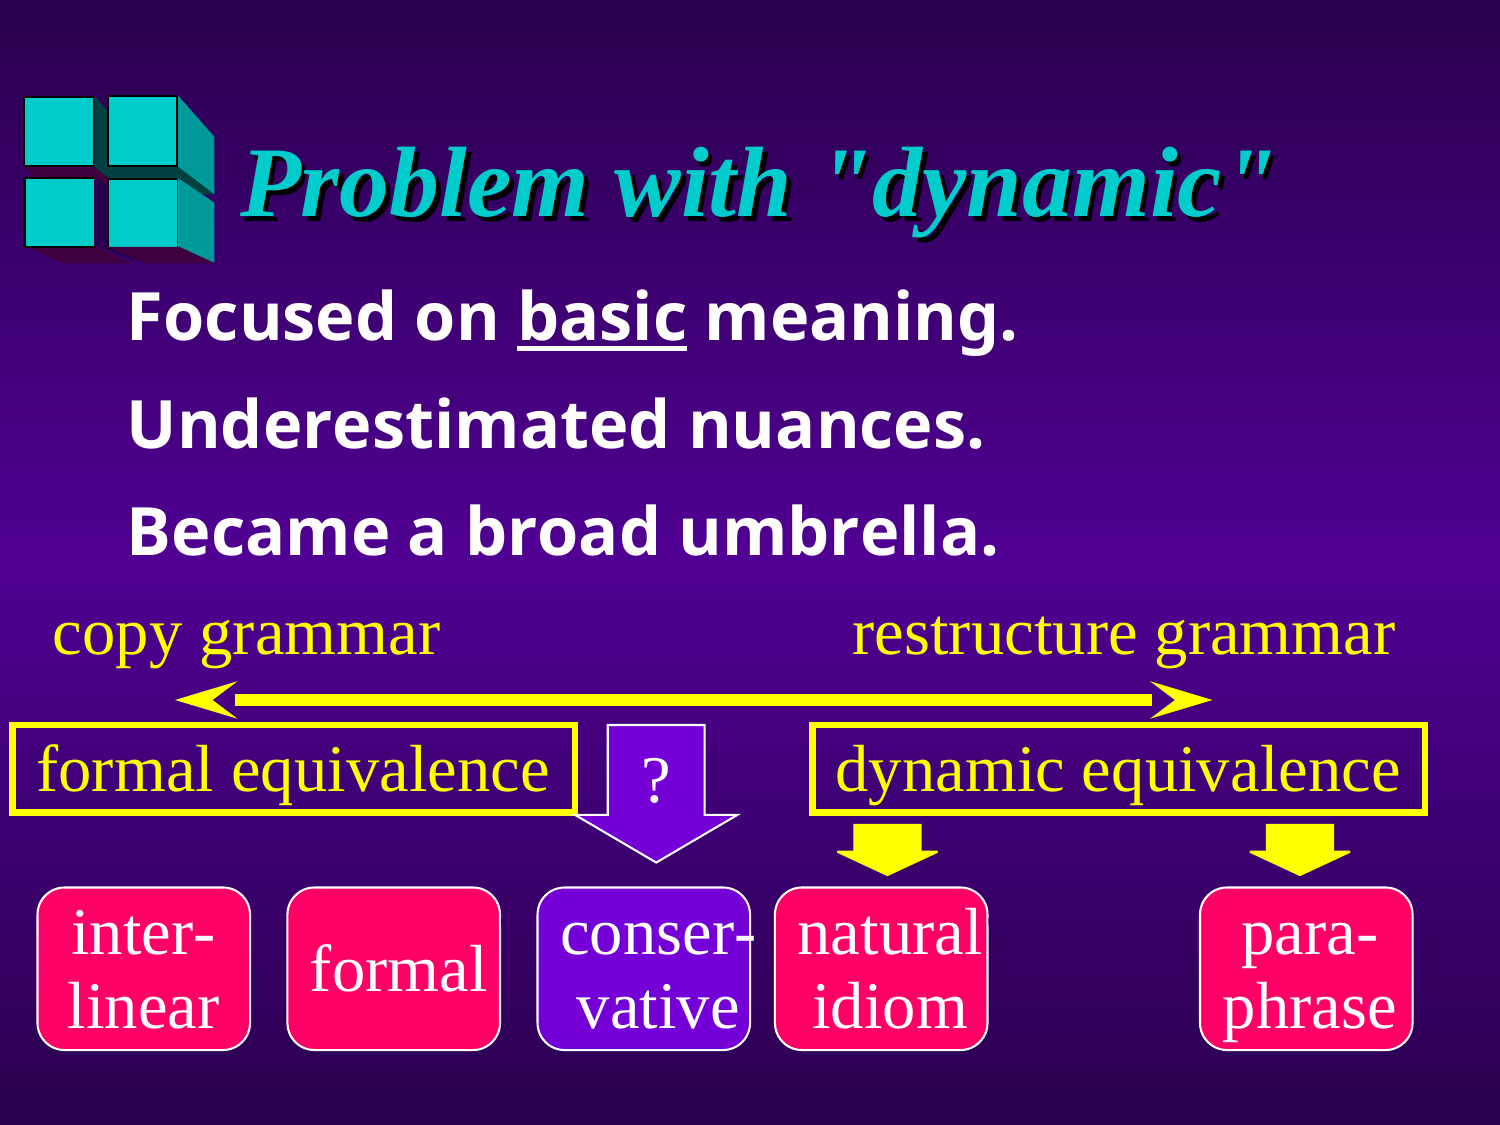

# Problem with "dynamic"
Focused on basic meaning.
Underestimated nuances.
Became a broad umbrella.
copy grammar
restructure grammar
formal equivalence
?
dynamic equivalence
inter-
linear
formal
conser-
vative
natural
idiom
para-
phrase